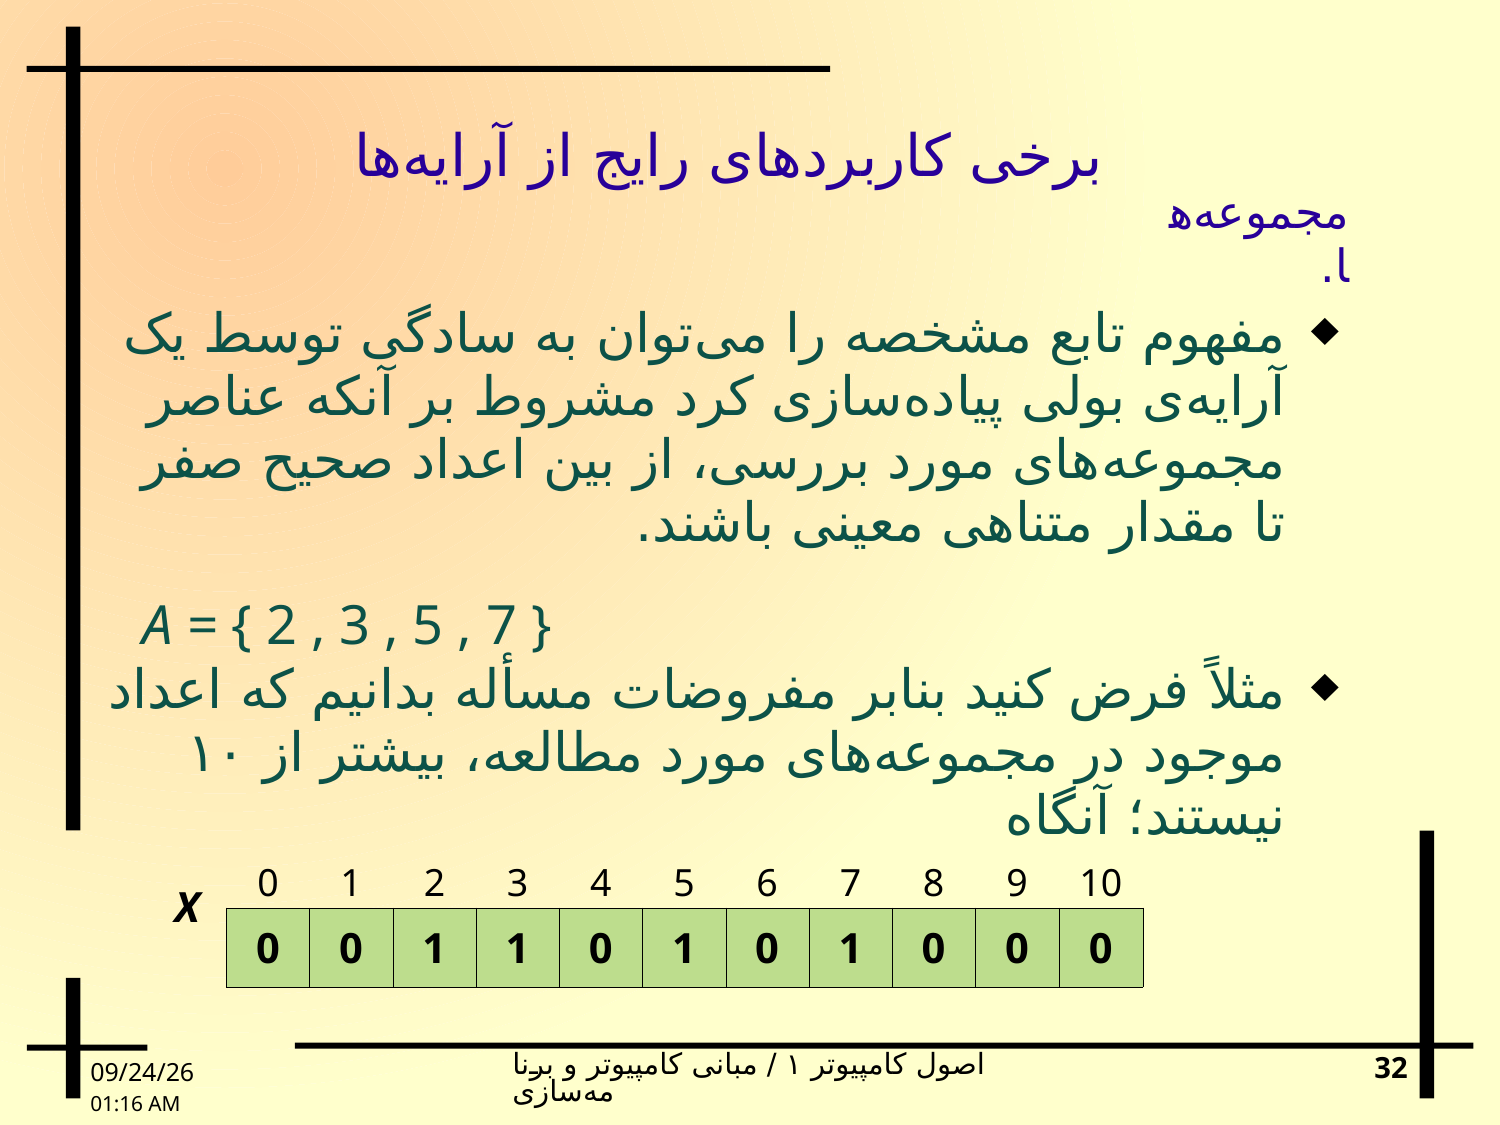

برخی کاربردهای رایج از آرایه‌ها
مجموعه‌ها.
# مفهوم تابع مشخصه را می‌توان به سادگی توسط یک آرایه‌ی بولی پیاده‌سازی کرد مشروط بر آنکه عناصر مجموعه‌های مورد بررسی، از بین اعداد صحیح صفر تا مقدار متناهی معینی باشند.
مثلاً فرض کنید بنابر مفروضات مسأله بدانیم که اعداد موجود در مجموعه‌های مورد مطالعه، بیشتر از ۱۰ نیستند؛ آنگاه
A = { 2 , 3 , 5 , 7 }
| 0 | 1 | 2 | 3 | 4 | 5 | 6 | 7 | 8 | 9 | 10 |
| --- | --- | --- | --- | --- | --- | --- | --- | --- | --- | --- |
X
| 0 | 0 | 1 | 1 | 0 | 1 | 0 | 1 | 0 | 0 | 0 |
| --- | --- | --- | --- | --- | --- | --- | --- | --- | --- | --- |
اصول کامپیوتر ۱ / مبانی کامپیوتر و برنامه‌سازی
32